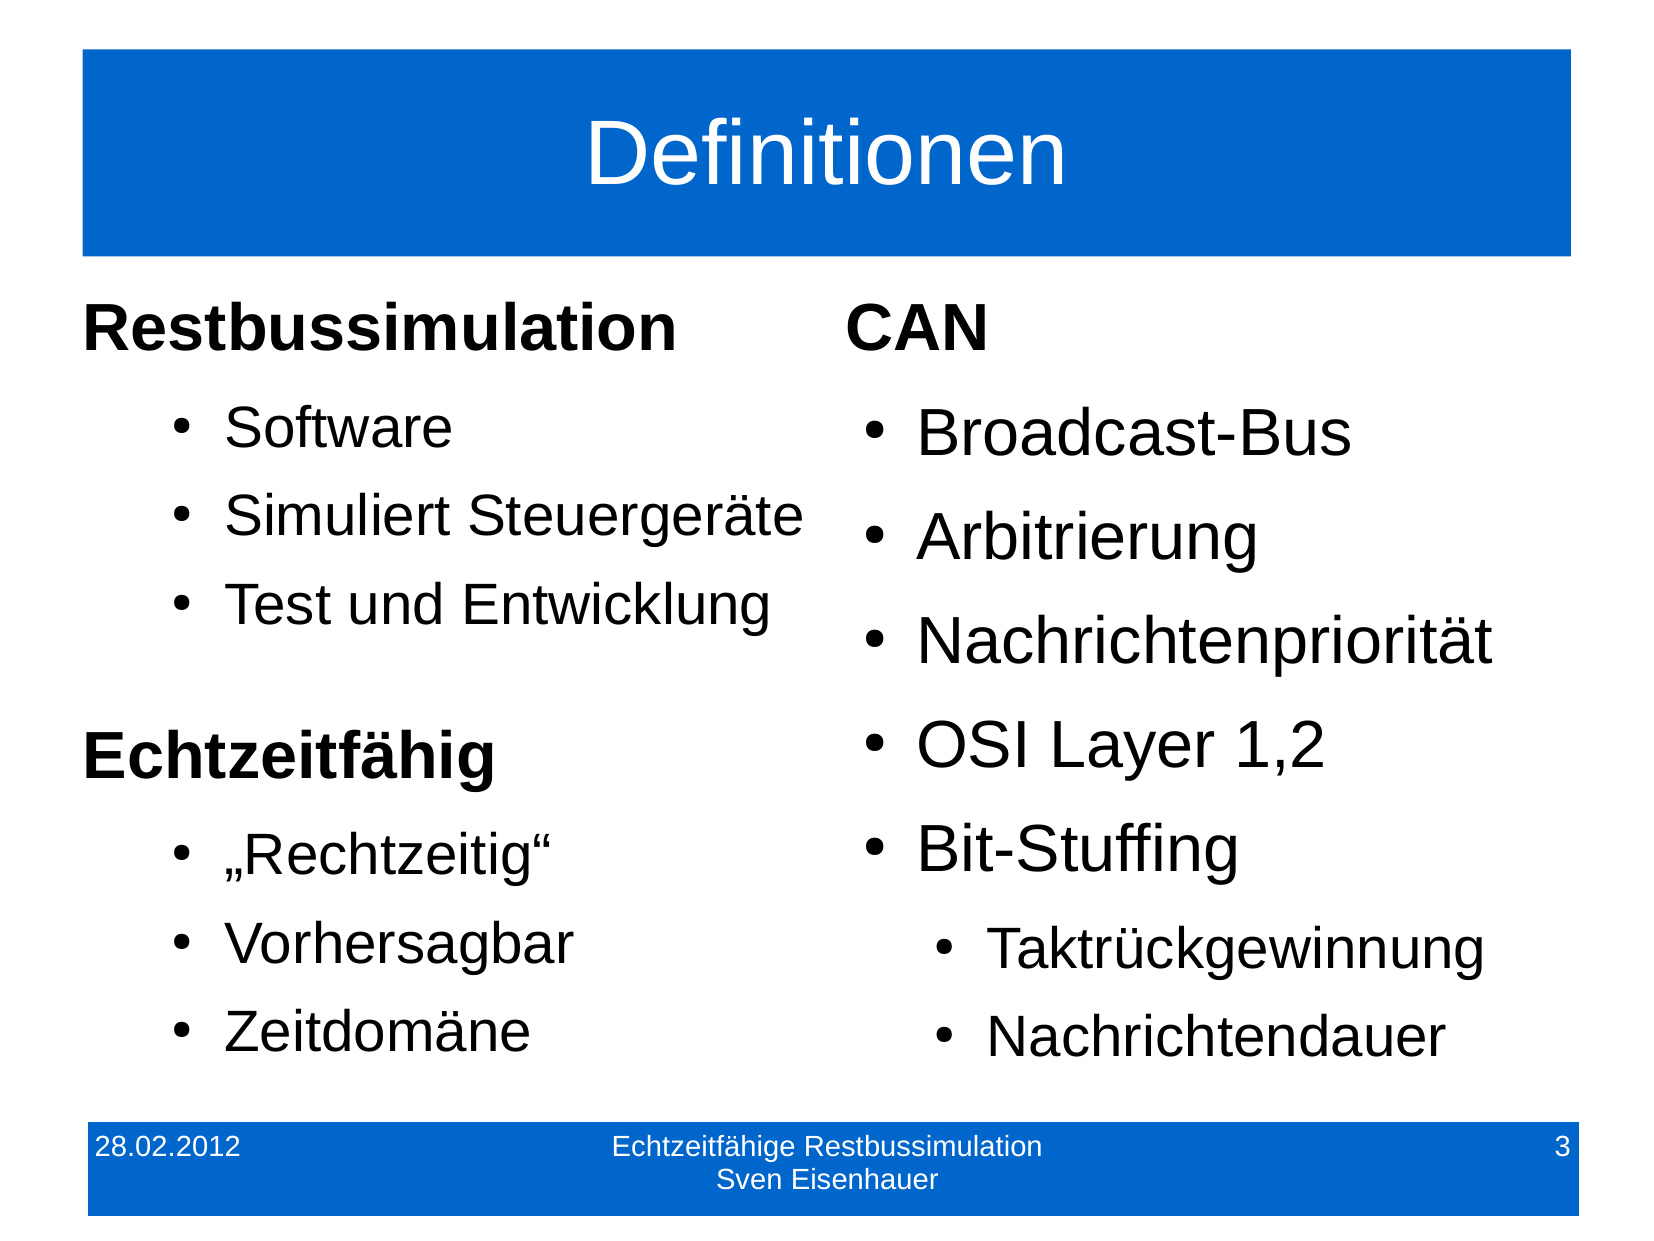

# Definitionen
Restbussimulation
Software
Simuliert Steuergeräte
Test und Entwicklung
CAN
Broadcast-Bus
Arbitrierung
Nachrichtenpriorität
OSI Layer 1,2
Bit-Stuffing
Taktrückgewinnung
Nachrichtendauer
Echtzeitfähig
„Rechtzeitig“
Vorhersagbar
Zeitdomäne
28.02.2012
Echtzeitfähige Restbussimulation
3